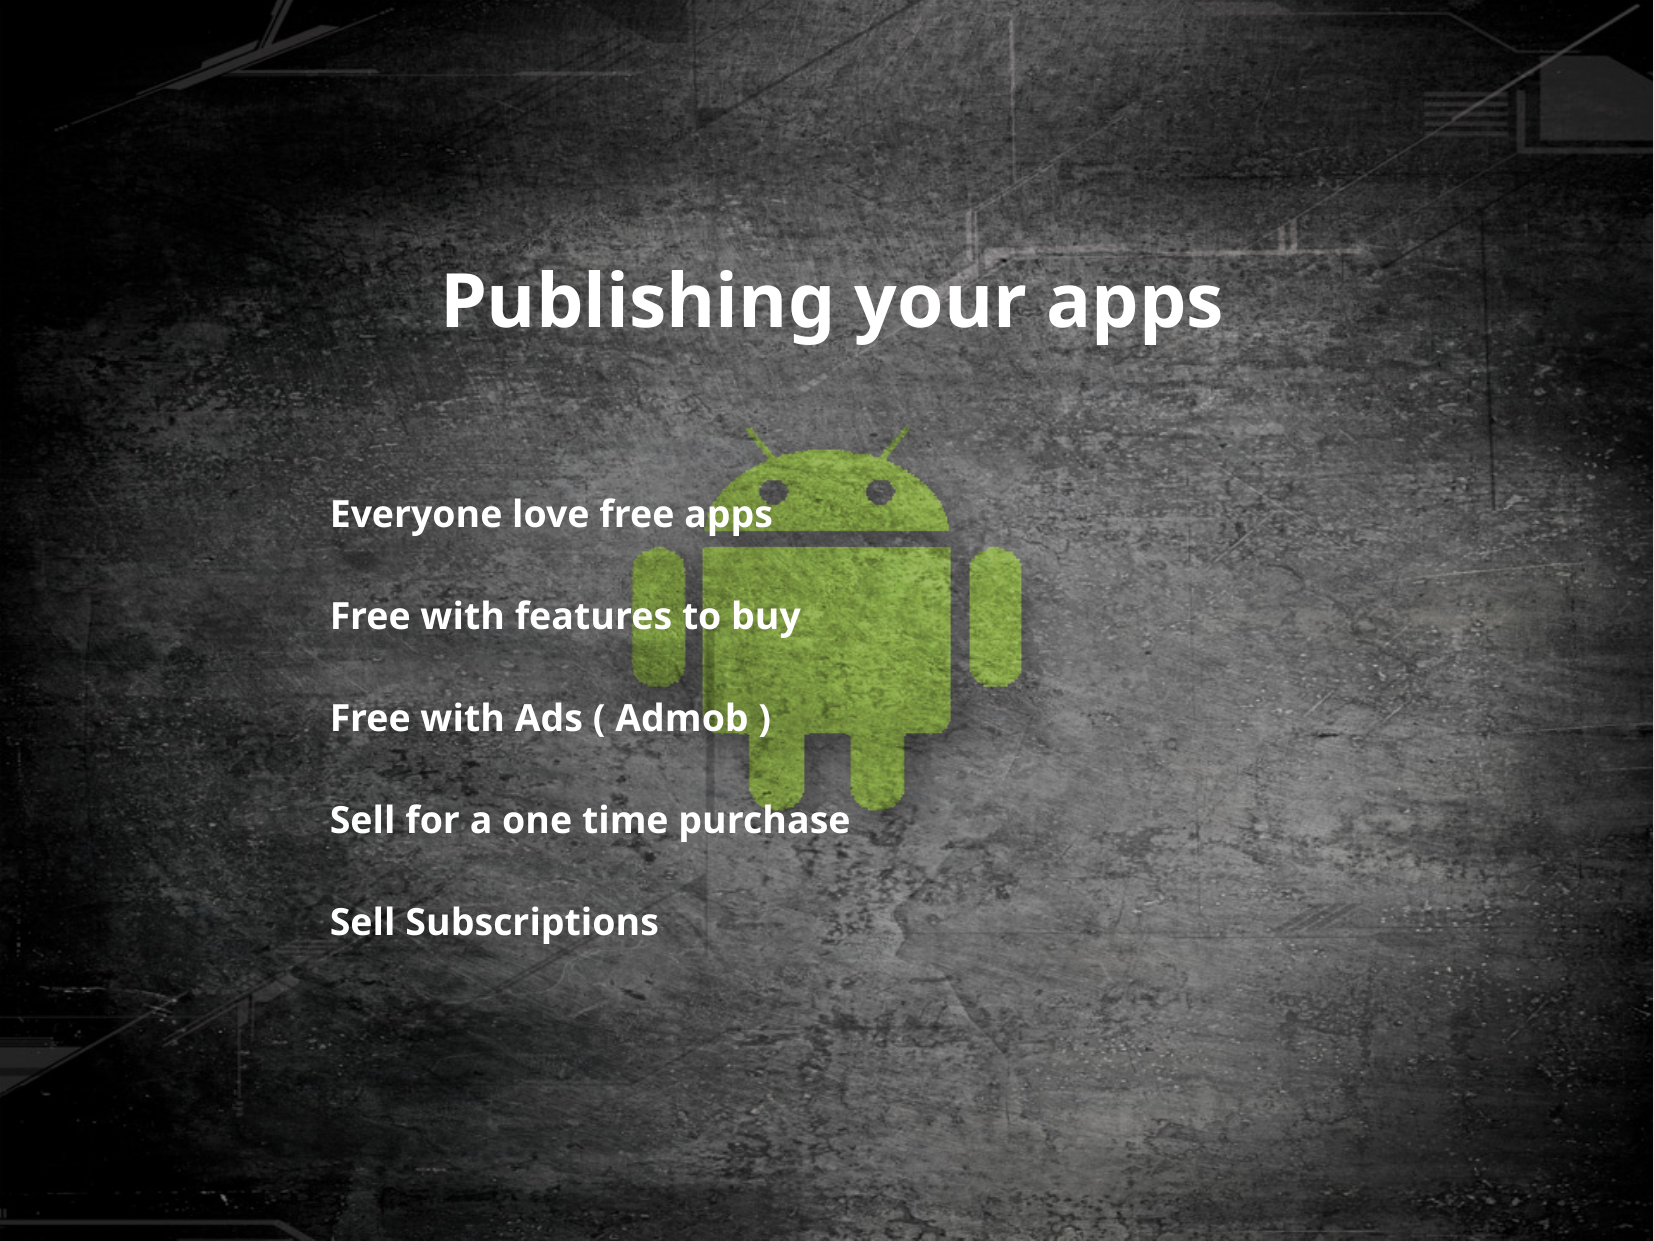

Publishing your apps
Everyone love free apps
Free with features to buy
Free with Ads ( Admob )
Sell for a one time purchase
Sell Subscriptions